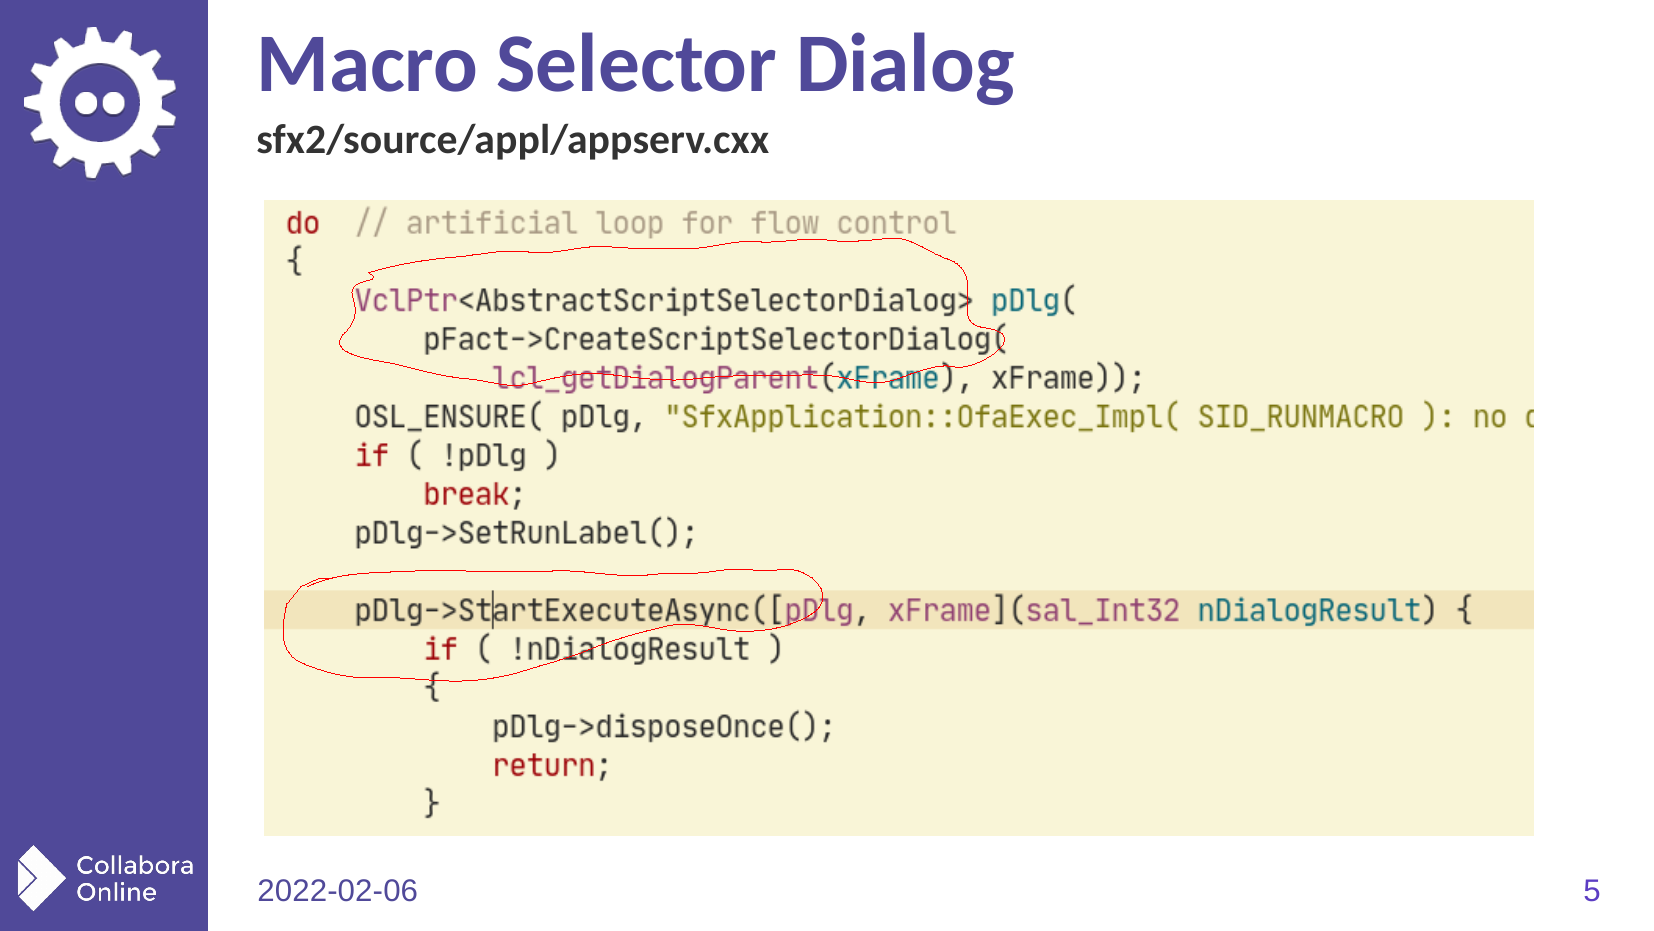

# Macro Selector Dialog sfx2/source/appl/appserv.cxx
2022-02-06
5